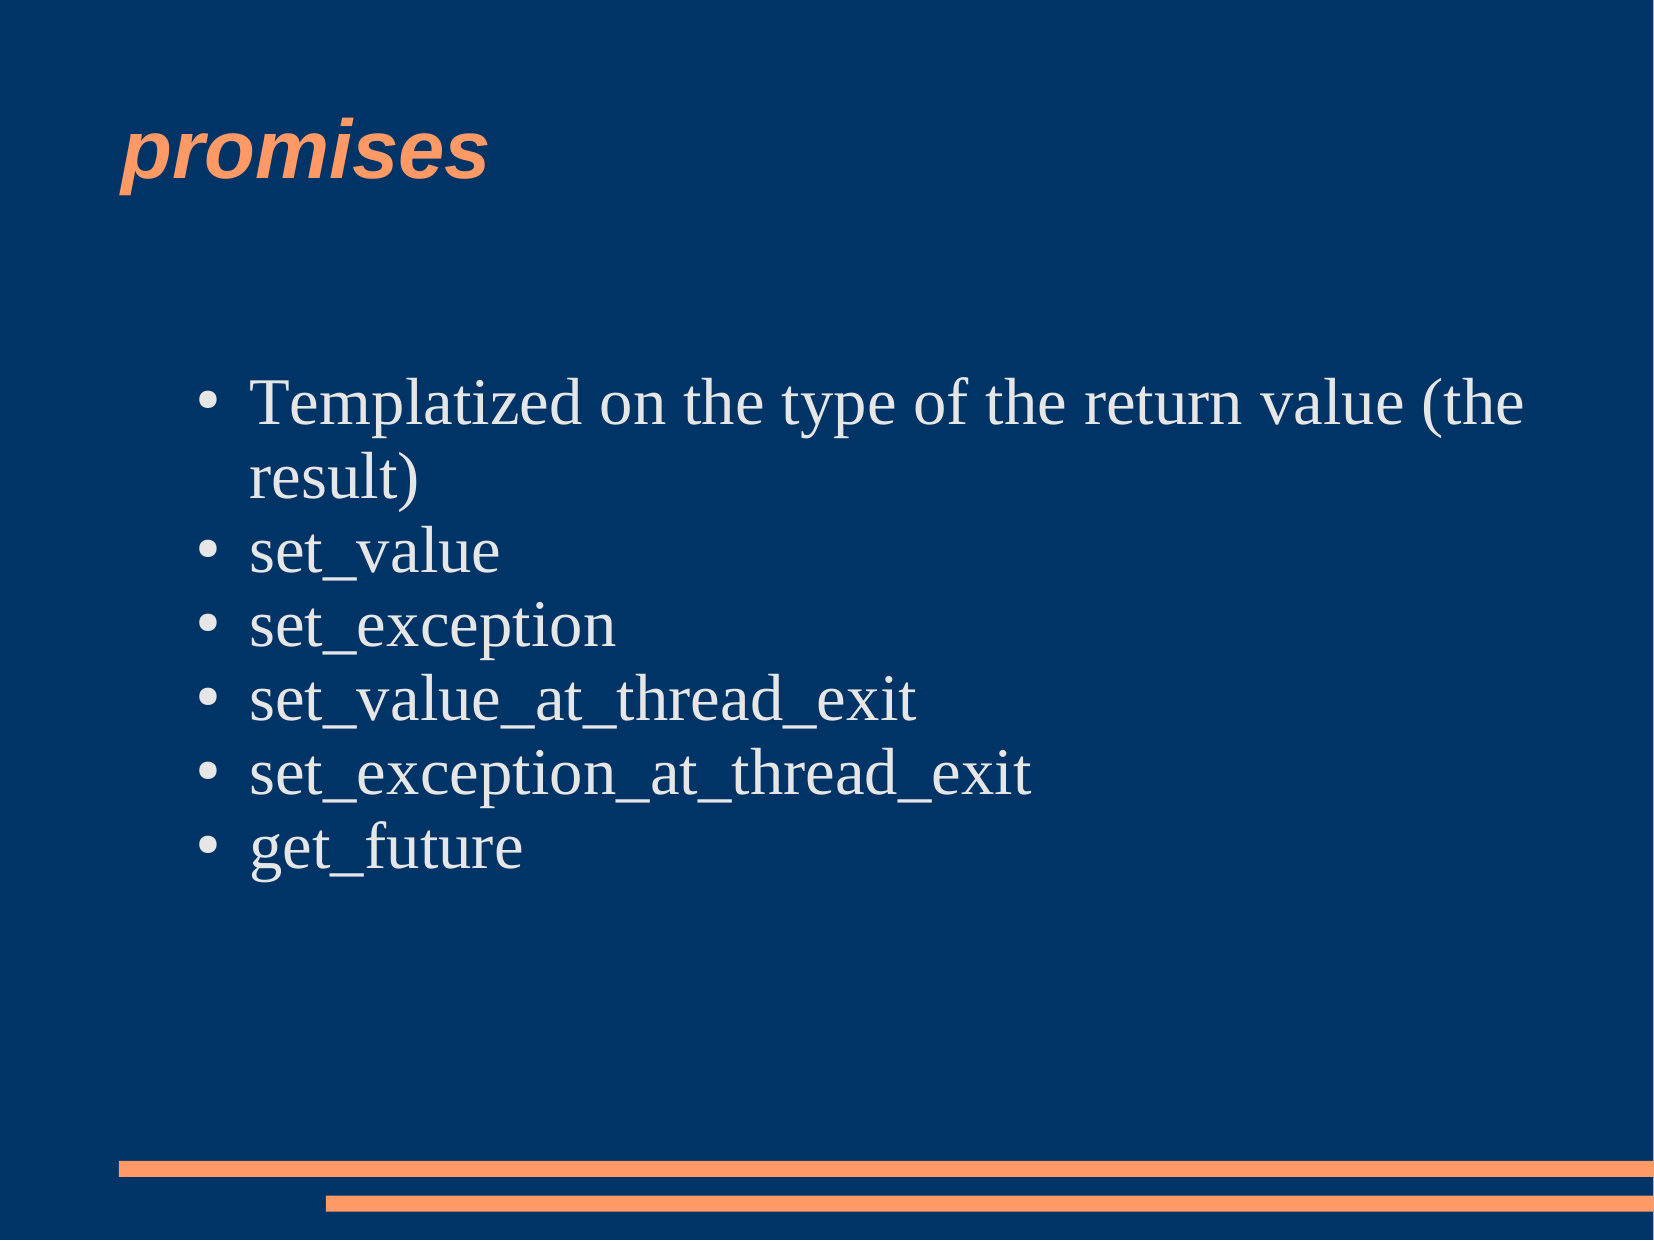

# promises
Templatized on the type of the return value (the result)
set_value
set_exception
set_value_at_thread_exit
set_exception_at_thread_exit
get_future